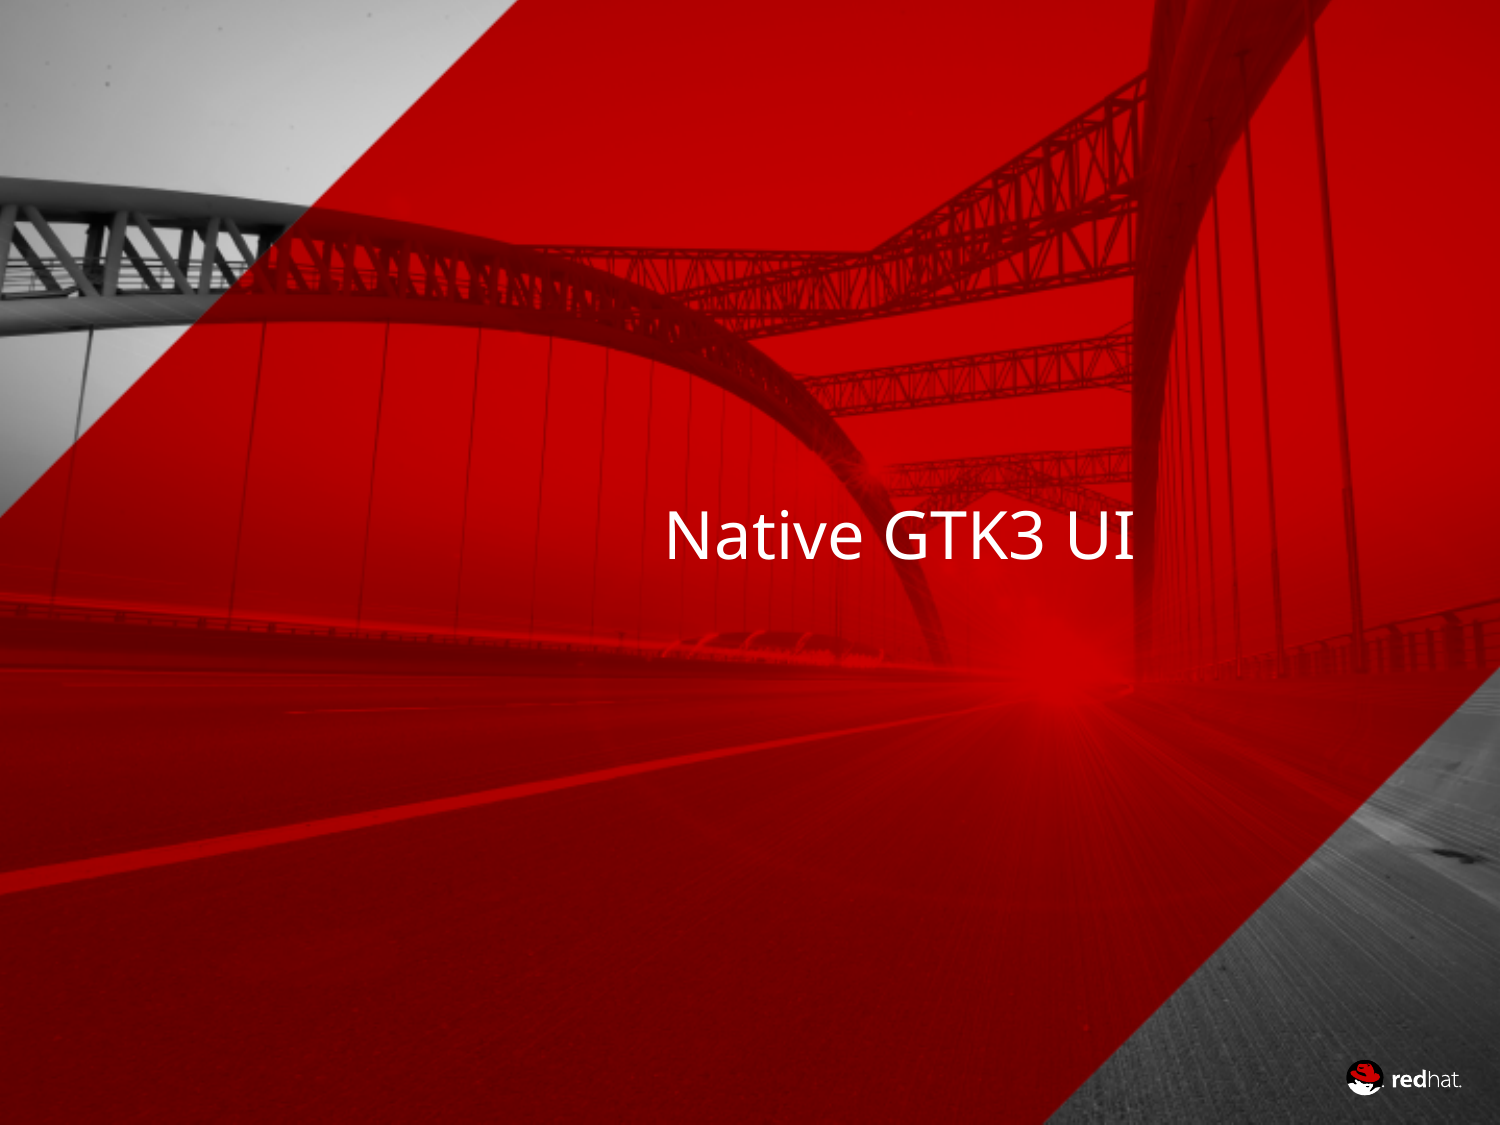

# Native GTK3 UI
INSERT DESIGNATOR, IF NEEDED
1